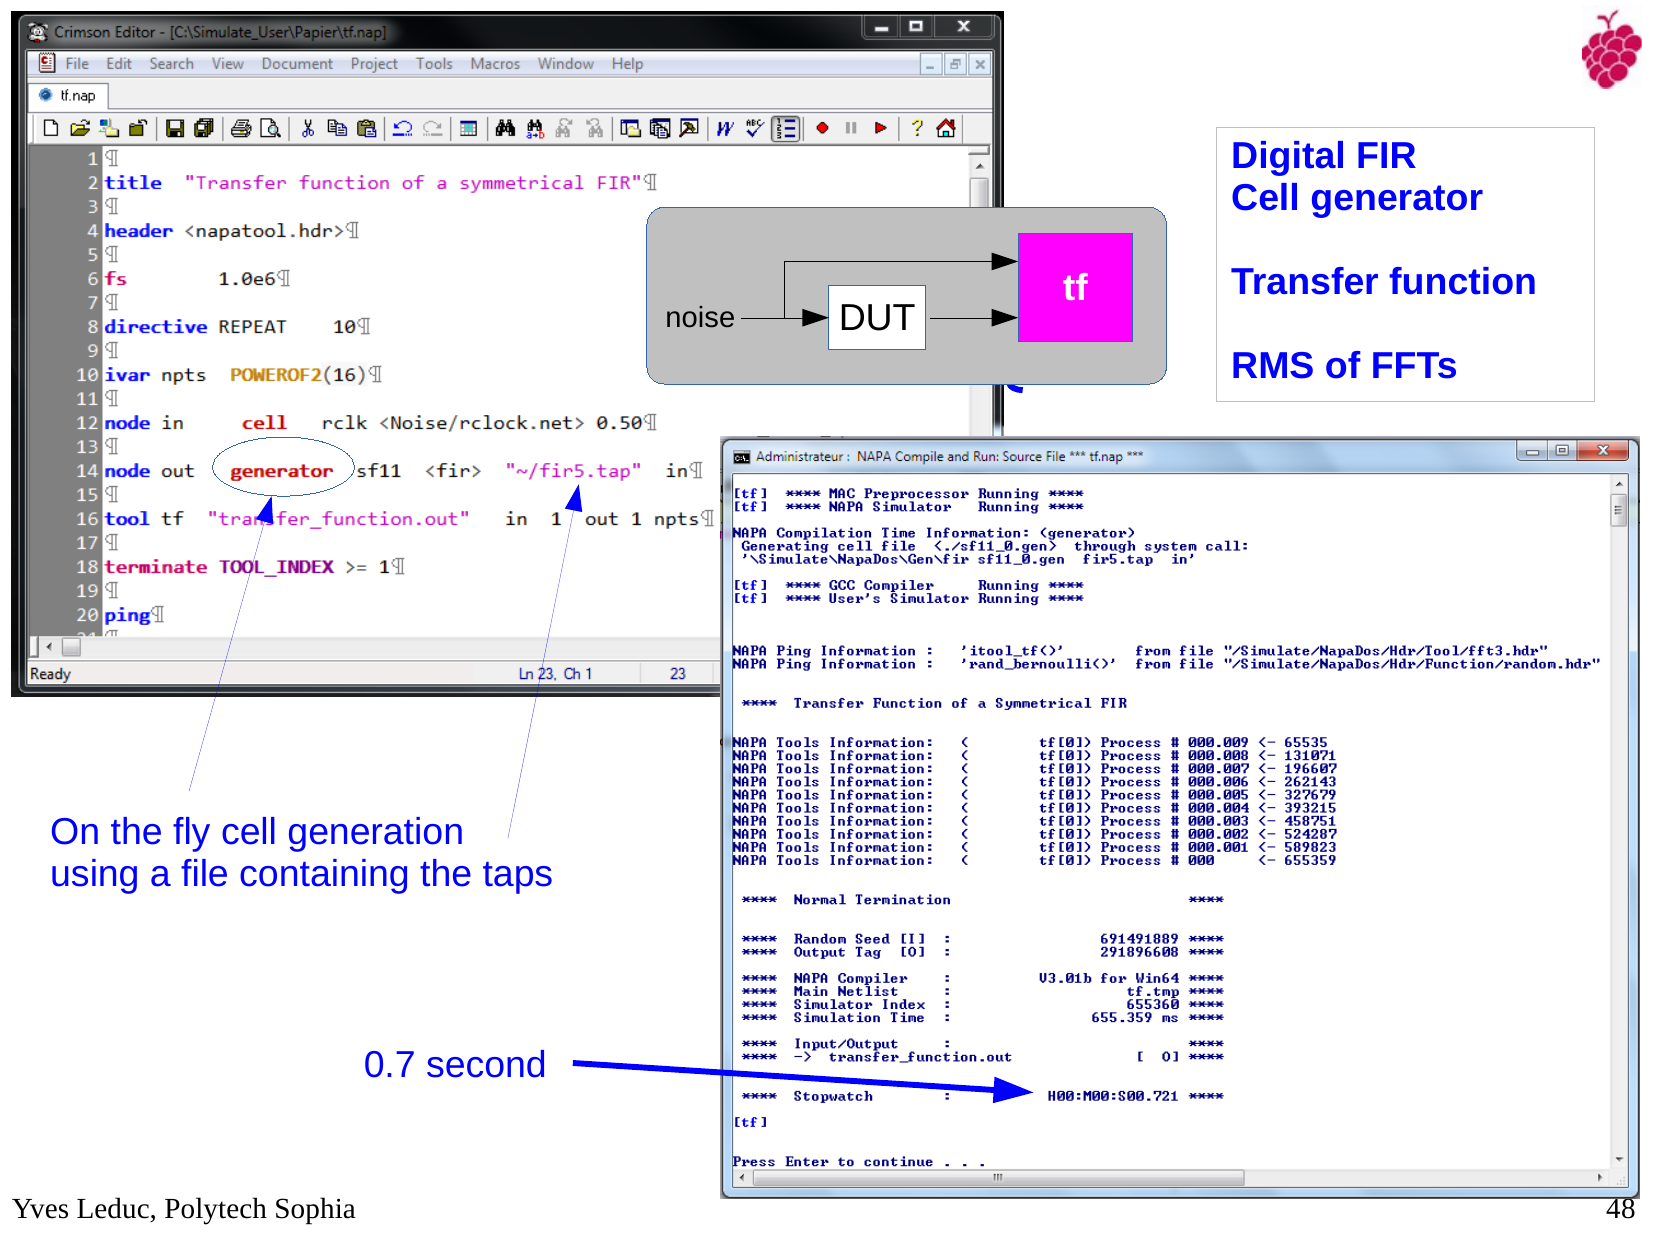

Digital FIR
Cell generator
Transfer function
RMS of FFTs
tf
DUT
noise
20 FFTs, 1 IFFT
On the fly cell generation
using a file containing the taps
0.7 second
Yves Leduc, Polytech Sophia
48